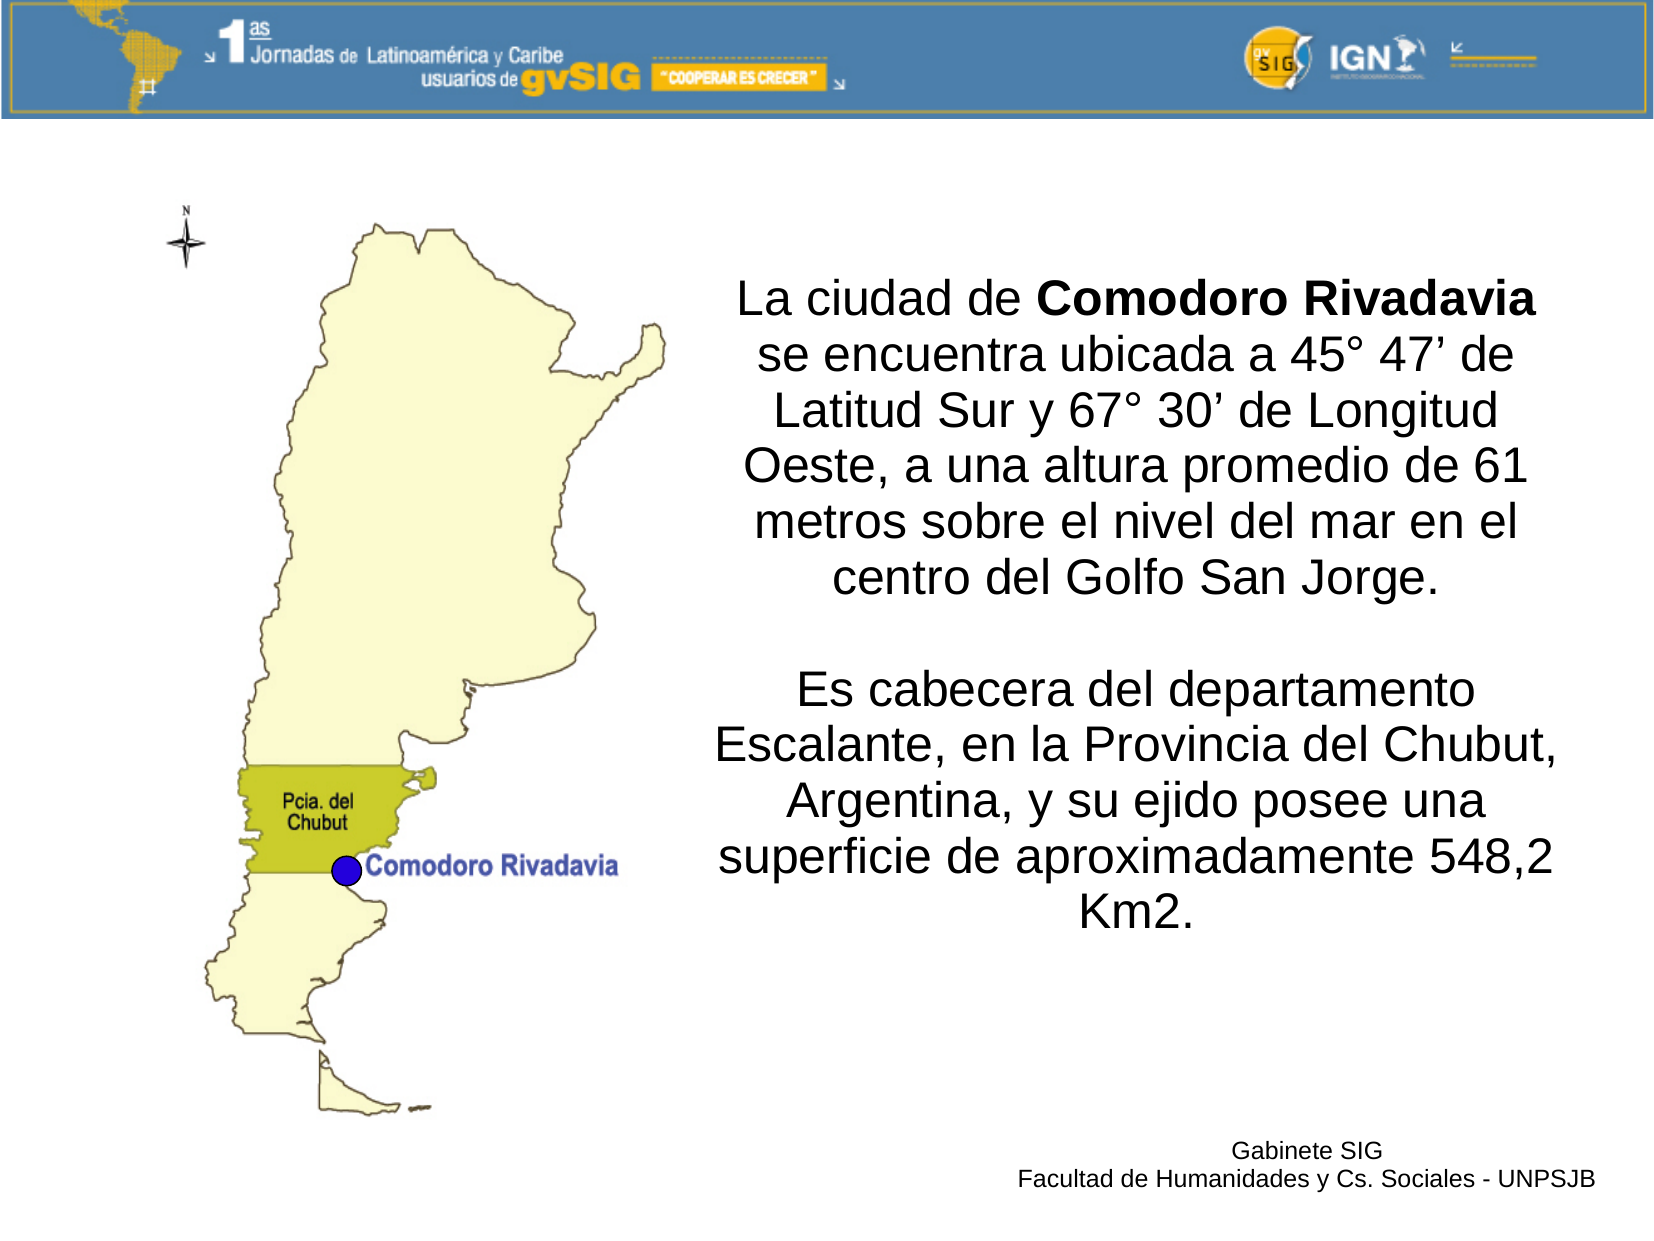

# La ciudad de Comodoro Rivadavia se encuentra ubicada a 45° 47’ de Latitud Sur y 67° 30’ de Longitud Oeste, a una altura promedio de 61 metros sobre el nivel del mar en el centro del Golfo San Jorge.
Es cabecera del departamento Escalante, en la Provincia del Chubut, Argentina, y su ejido posee una superficie de aproximadamente 548,2 Km2.
Gabinete SIG
Facultad de Humanidades y Cs. Sociales - UNPSJB